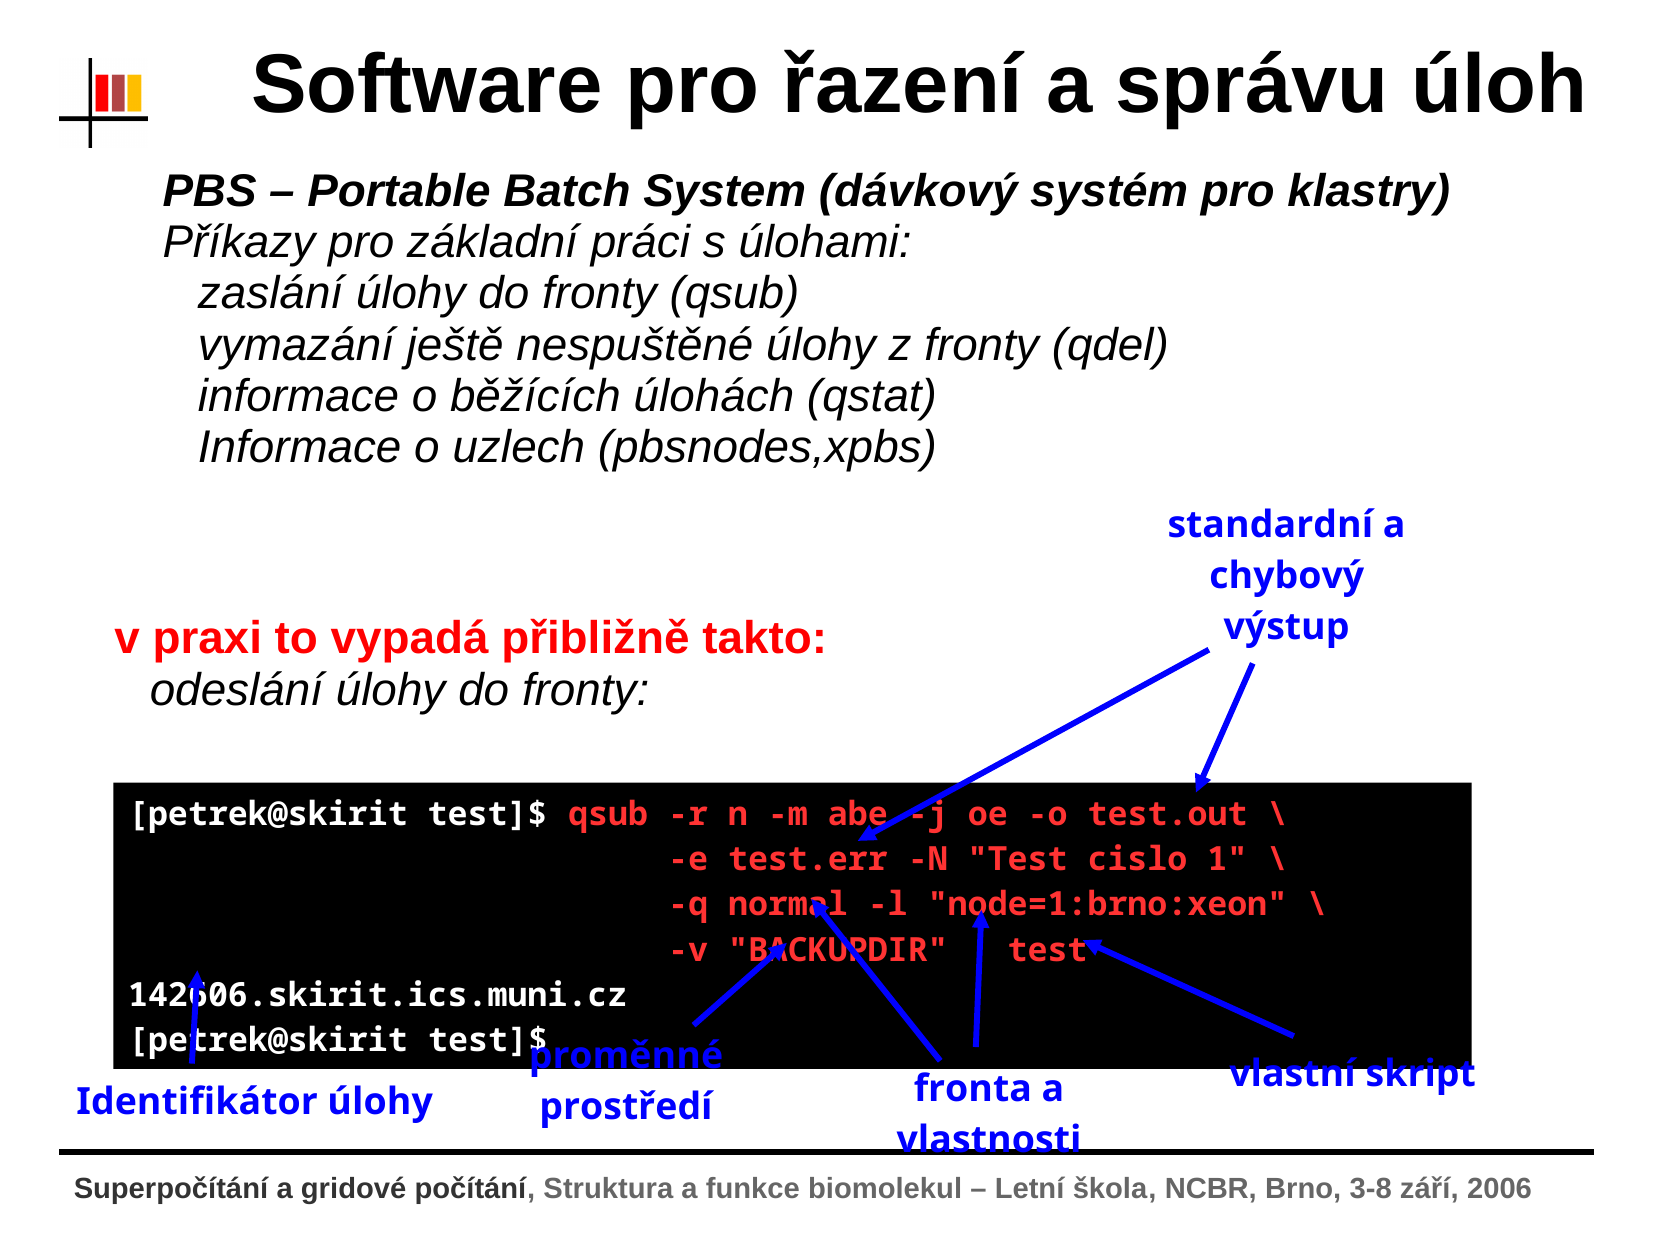

Software pro řazení a správu úloh
PBS – Portable Batch System (dávkový systém pro klastry)
Příkazy pro základní práci s úlohami:
zaslání úlohy do fronty (qsub)
vymazání ještě nespuštěné úlohy z fronty (qdel)
informace o běžících úlohách (qstat)
Informace o uzlech (pbsnodes,xpbs)
standardní a chybový výstup
v praxi to vypadá přibližně takto:
odeslání úlohy do fronty:
[petrek@skirit test]$ qsub -r n -m abe -j oe -o test.out \
 -e test.err -N "Test cislo 1" \
 -q normal -l "node=1:brno:xeon" \
 -v "BACKUPDIR" test
142606.skirit.ics.muni.cz
[petrek@skirit test]$
fronta a vlastnosti
proměnné prostředí
vlastní skript
Identifikátor úlohy
Superpočítání a gridové počítání, Struktura a funkce biomolekul – Letní škola, NCBR, Brno, 3-8 září, 2006